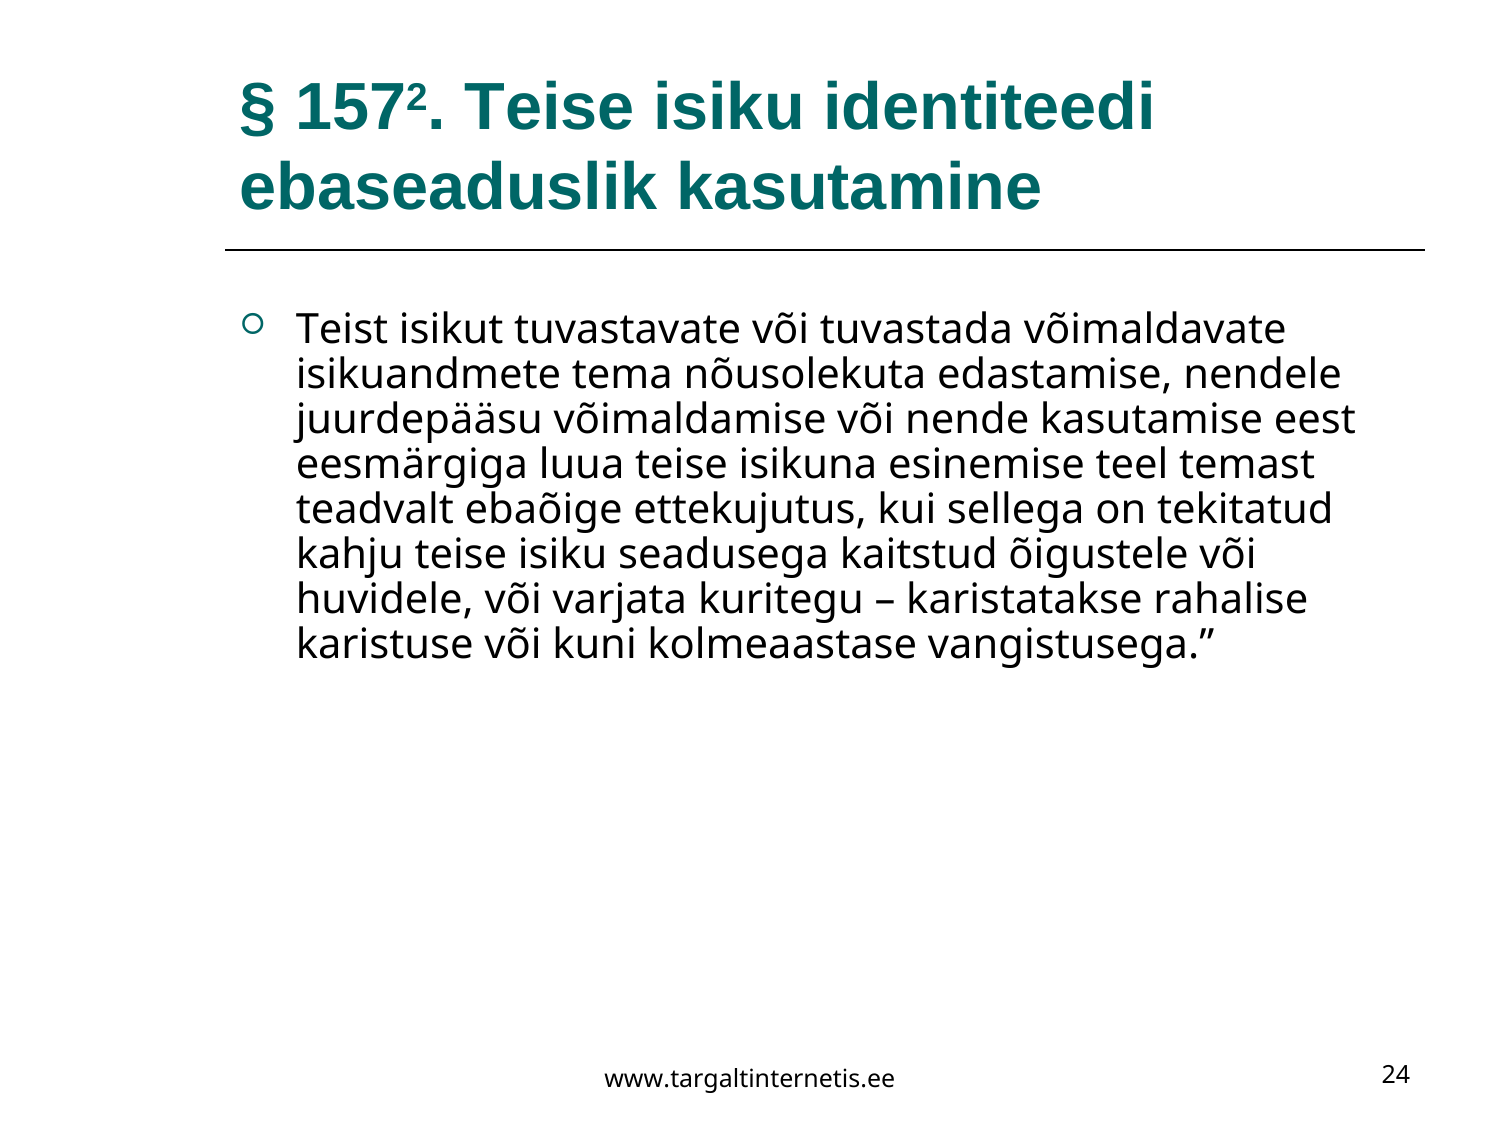

# § 1572. Teise isiku identiteedi ebaseaduslik kasutamine
Teist isikut tuvastavate või tuvastada võimaldavate isikuandmete tema nõusolekuta edastamise, nendele juurdepääsu võimaldamise või nende kasutamise eest eesmärgiga luua teise isikuna esinemise teel temast teadvalt ebaõige ettekujutus, kui sellega on tekitatud kahju teise isiku seadusega kaitstud õigustele või huvidele, või varjata kuritegu – karistatakse rahalise karistuse või kuni kolmeaastase vangistusega.”
www.targaltinternetis.ee